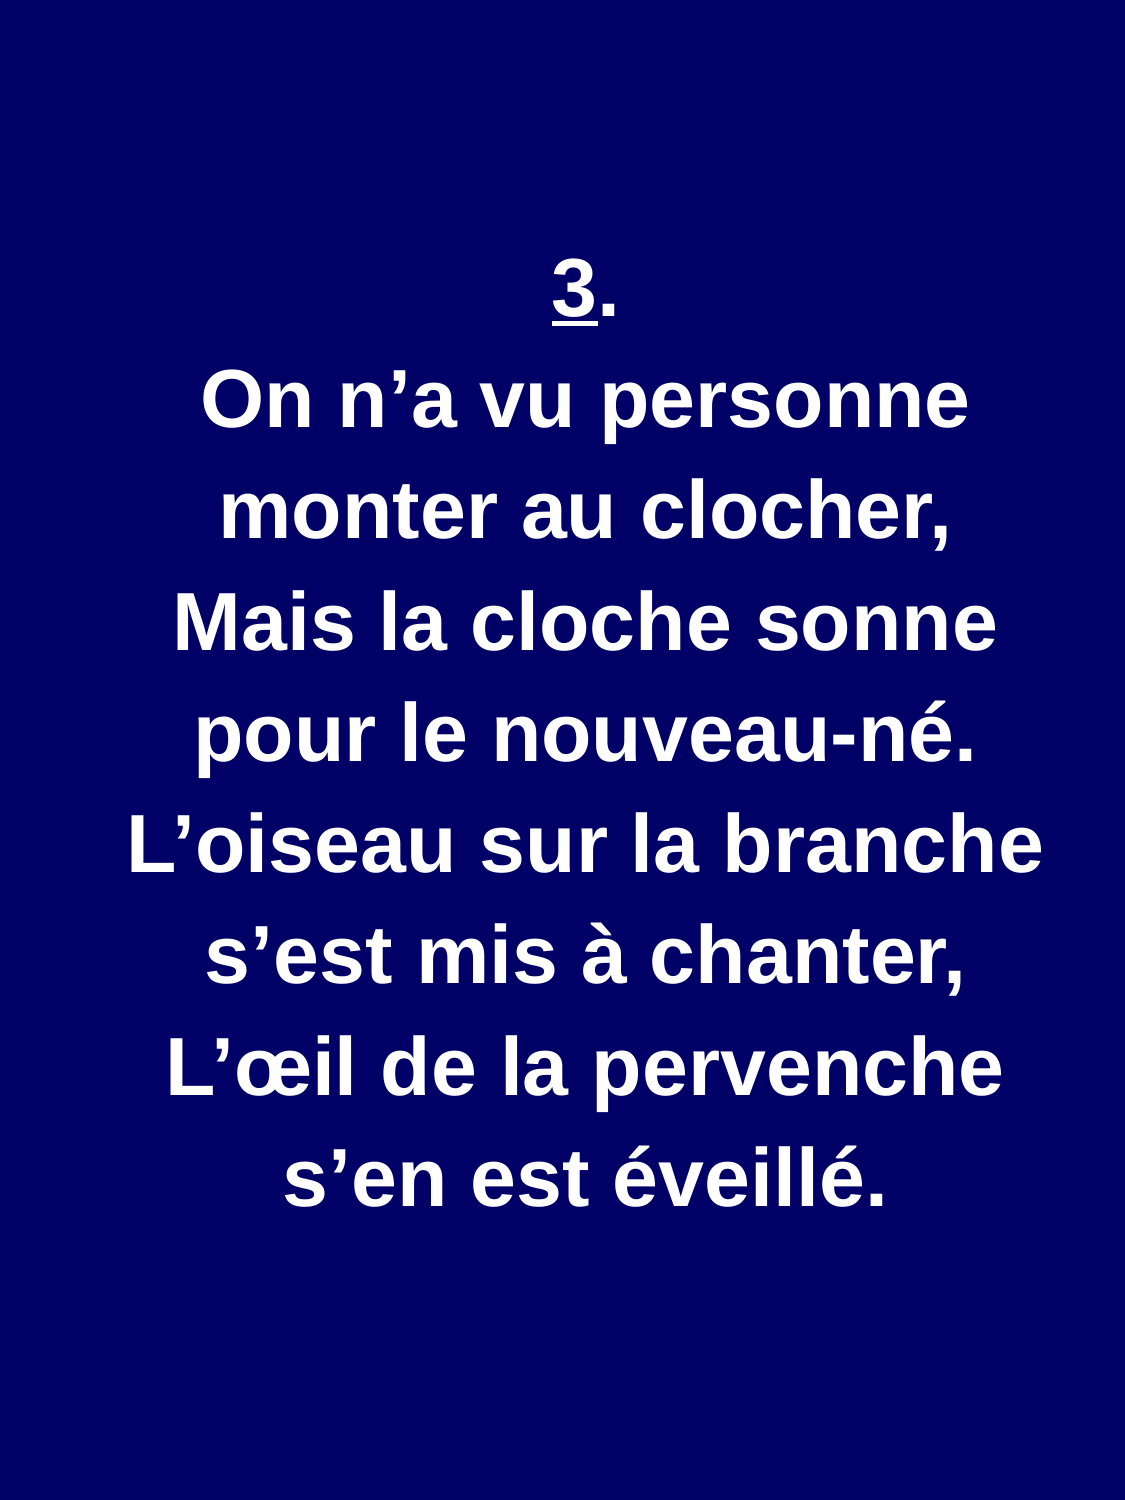

# 3.
On n’a vu personne
monter au clocher,
Mais la cloche sonne
pour le nouveau-né.
L’oiseau sur la branche
s’est mis à chanter,
L’œil de la pervenche
s’en est éveillé.